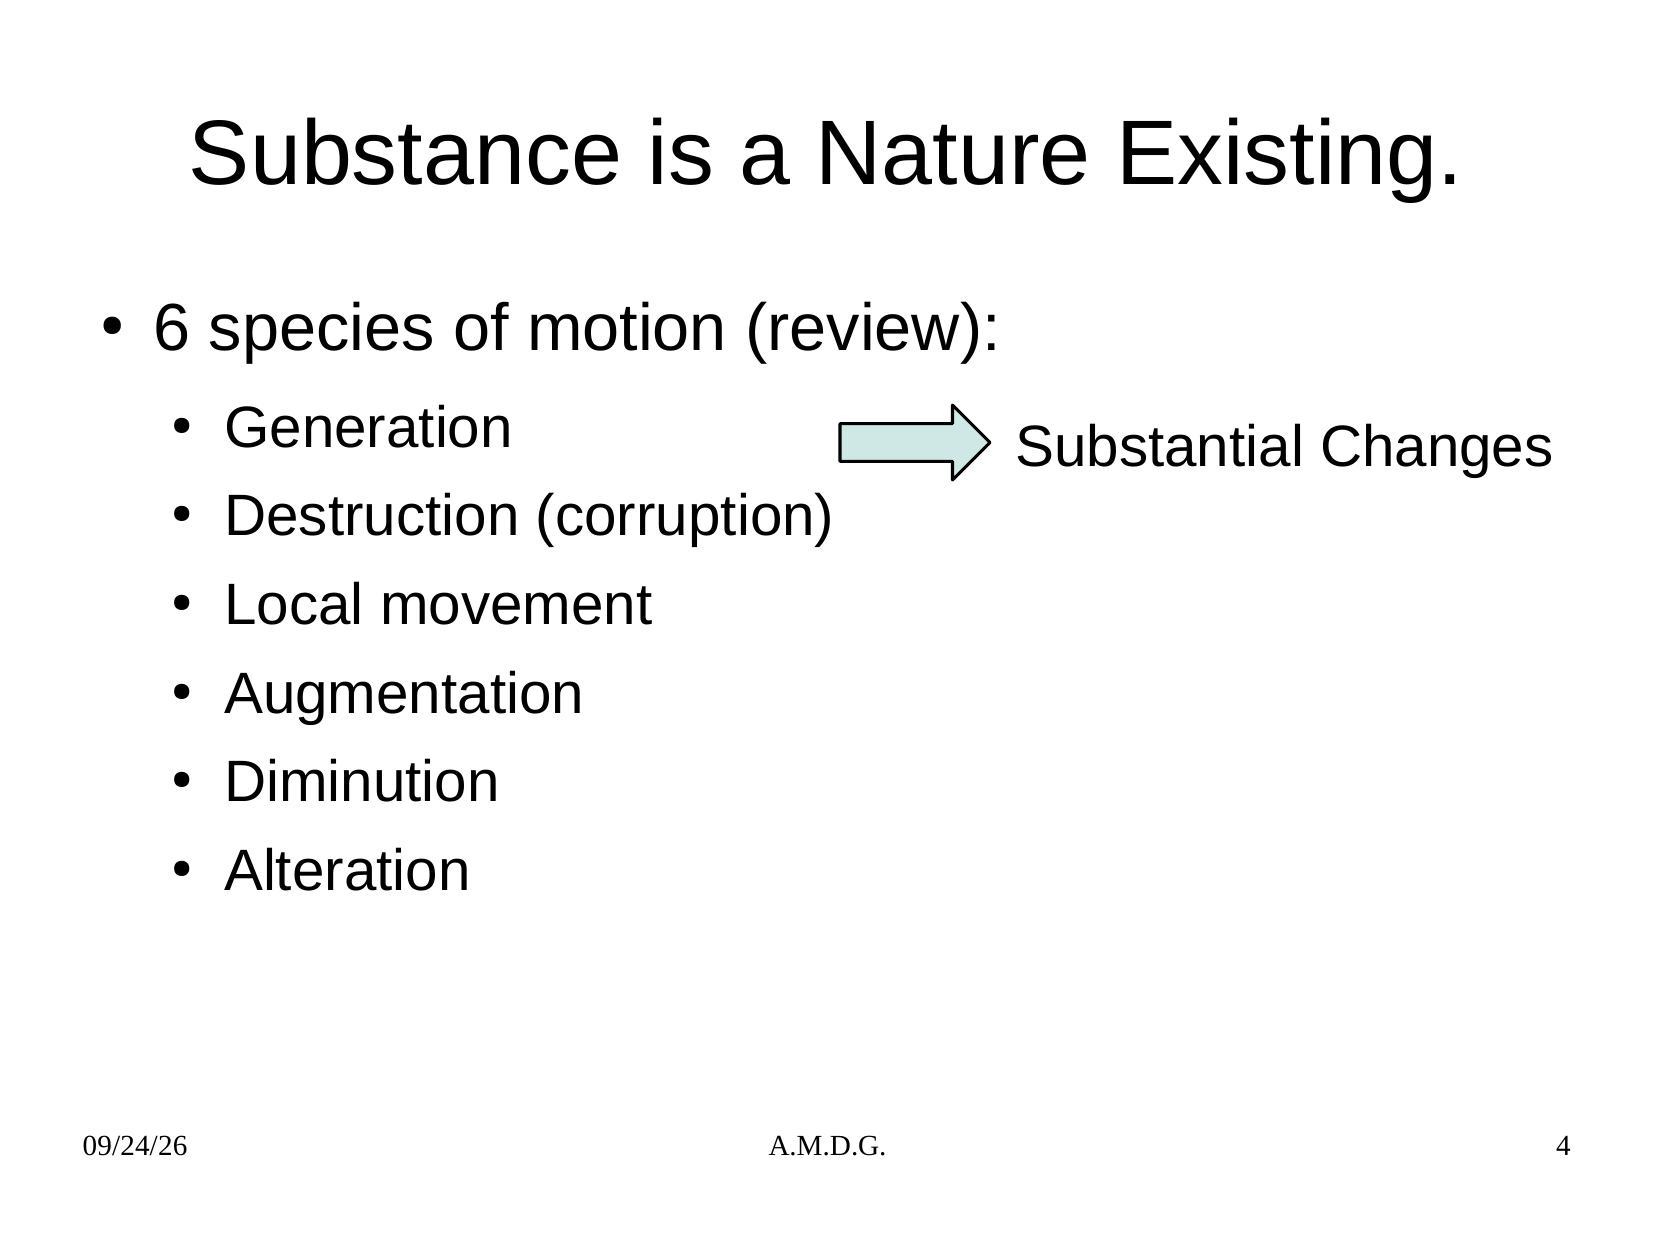

# Substance is a Nature Existing.
6 species of motion (review):
Generation
Destruction (corruption)
Local movement
Augmentation
Diminution
Alteration
Substantial Changes
A.M.D.G.
4